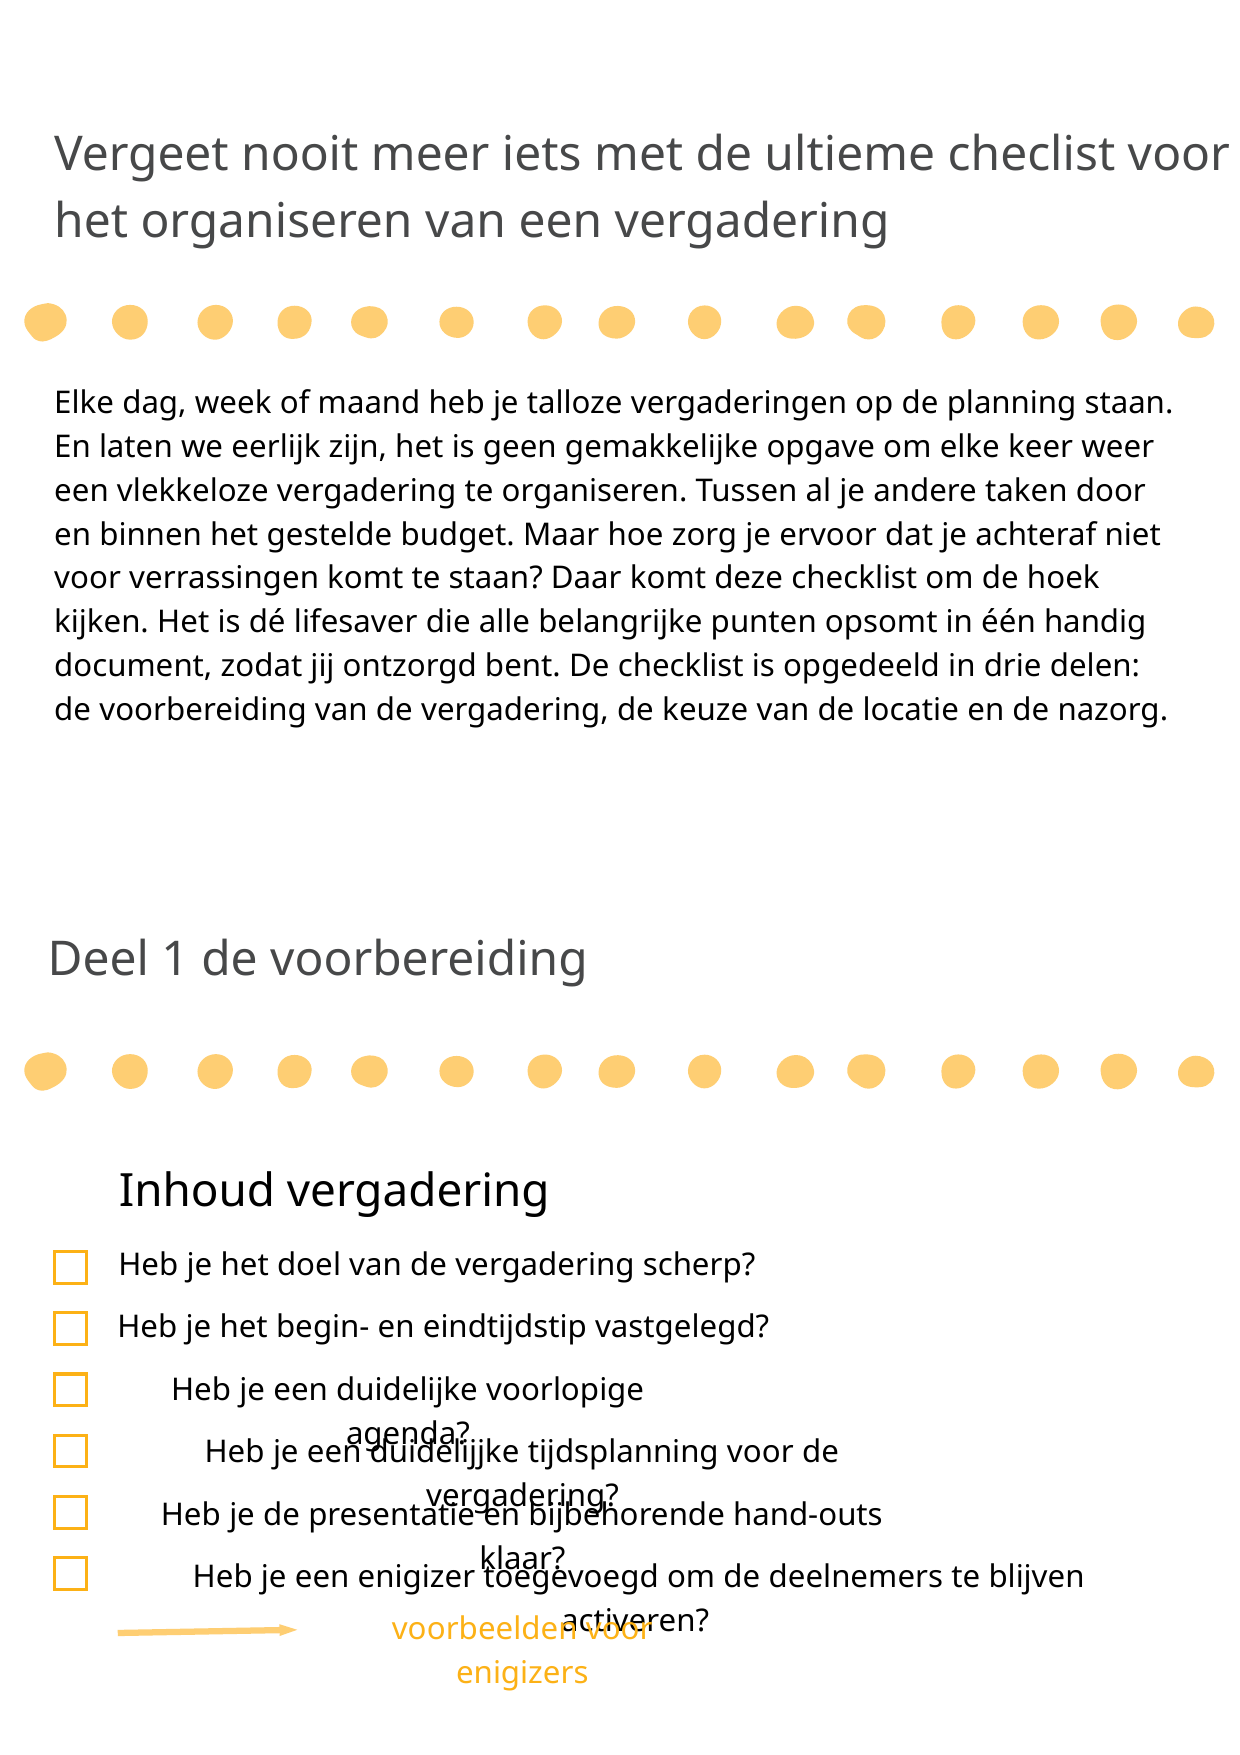

Vergeet nooit meer iets met de ultieme checlist voor het organiseren van een vergadering
Elke dag, week of maand heb je talloze vergaderingen op de planning staan. En laten we eerlijk zijn, het is geen gemakkelijke opgave om elke keer weer een vlekkeloze vergadering te organiseren. Tussen al je andere taken door en binnen het gestelde budget. Maar hoe zorg je ervoor dat je achteraf niet voor verrassingen komt te staan? Daar komt deze checklist om de hoek kijken. Het is dé lifesaver die alle belangrijke punten opsomt in één handig document, zodat jij ontzorgd bent. De checklist is opgedeeld in drie delen: de voorbereiding van de vergadering, de keuze van de locatie en de nazorg.
Deel 1 de voorbereiding
Inhoud vergadering
Heb je het doel van de vergadering scherp?
Heb je het begin- en eindtijdstip vastgelegd?
Heb je een duidelijke voorlopige agenda?
Heb je een duidelijjke tijdsplanning voor de vergadering?
Heb je de presentatie en bijbehorende hand-outs klaar?
Heb je een enigizer toegevoegd om de deelnemers te blijven activeren?
voorbeelden voor enigizers